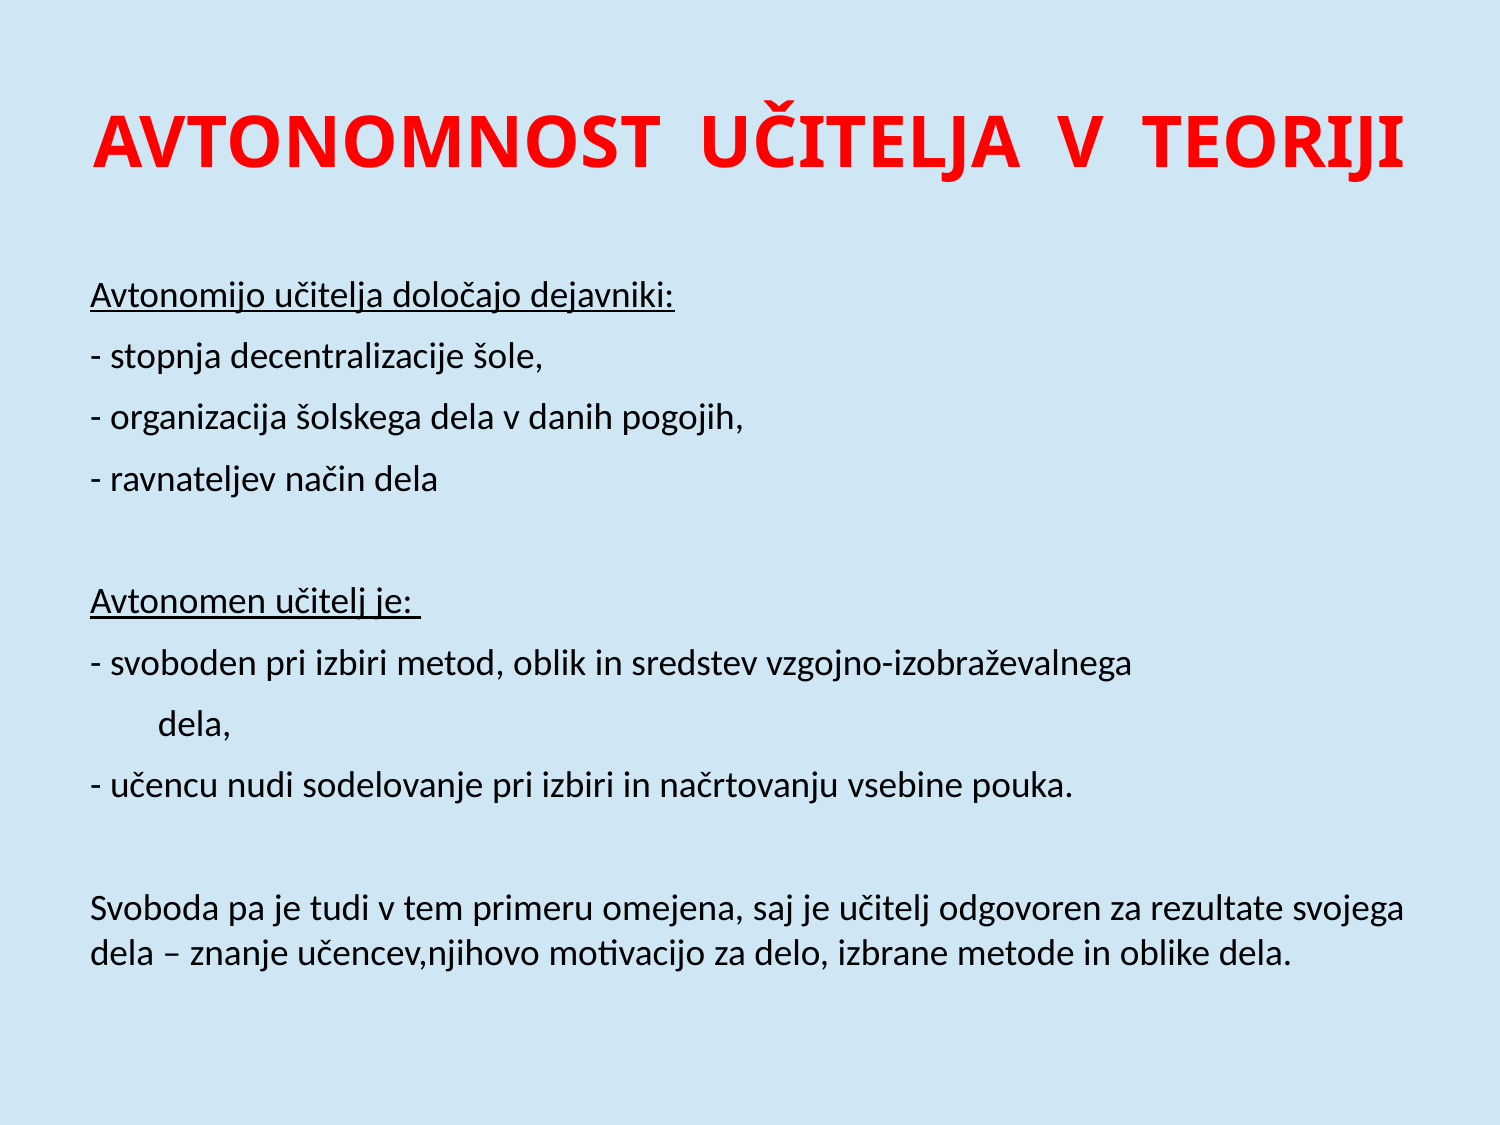

# AVTONOMNOST UČITELJA V TEORIJI
Avtonomijo učitelja določajo dejavniki:
- stopnja decentralizacije šole,
- organizacija šolskega dela v danih pogojih,
- ravnateljev način dela
Avtonomen učitelj je:
- svoboden pri izbiri metod, oblik in sredstev vzgojno-izobraževalnega
 dela,
- učencu nudi sodelovanje pri izbiri in načrtovanju vsebine pouka.
Svoboda pa je tudi v tem primeru omejena, saj je učitelj odgovoren za rezultate svojega dela – znanje učencev,njihovo motivacijo za delo, izbrane metode in oblike dela.